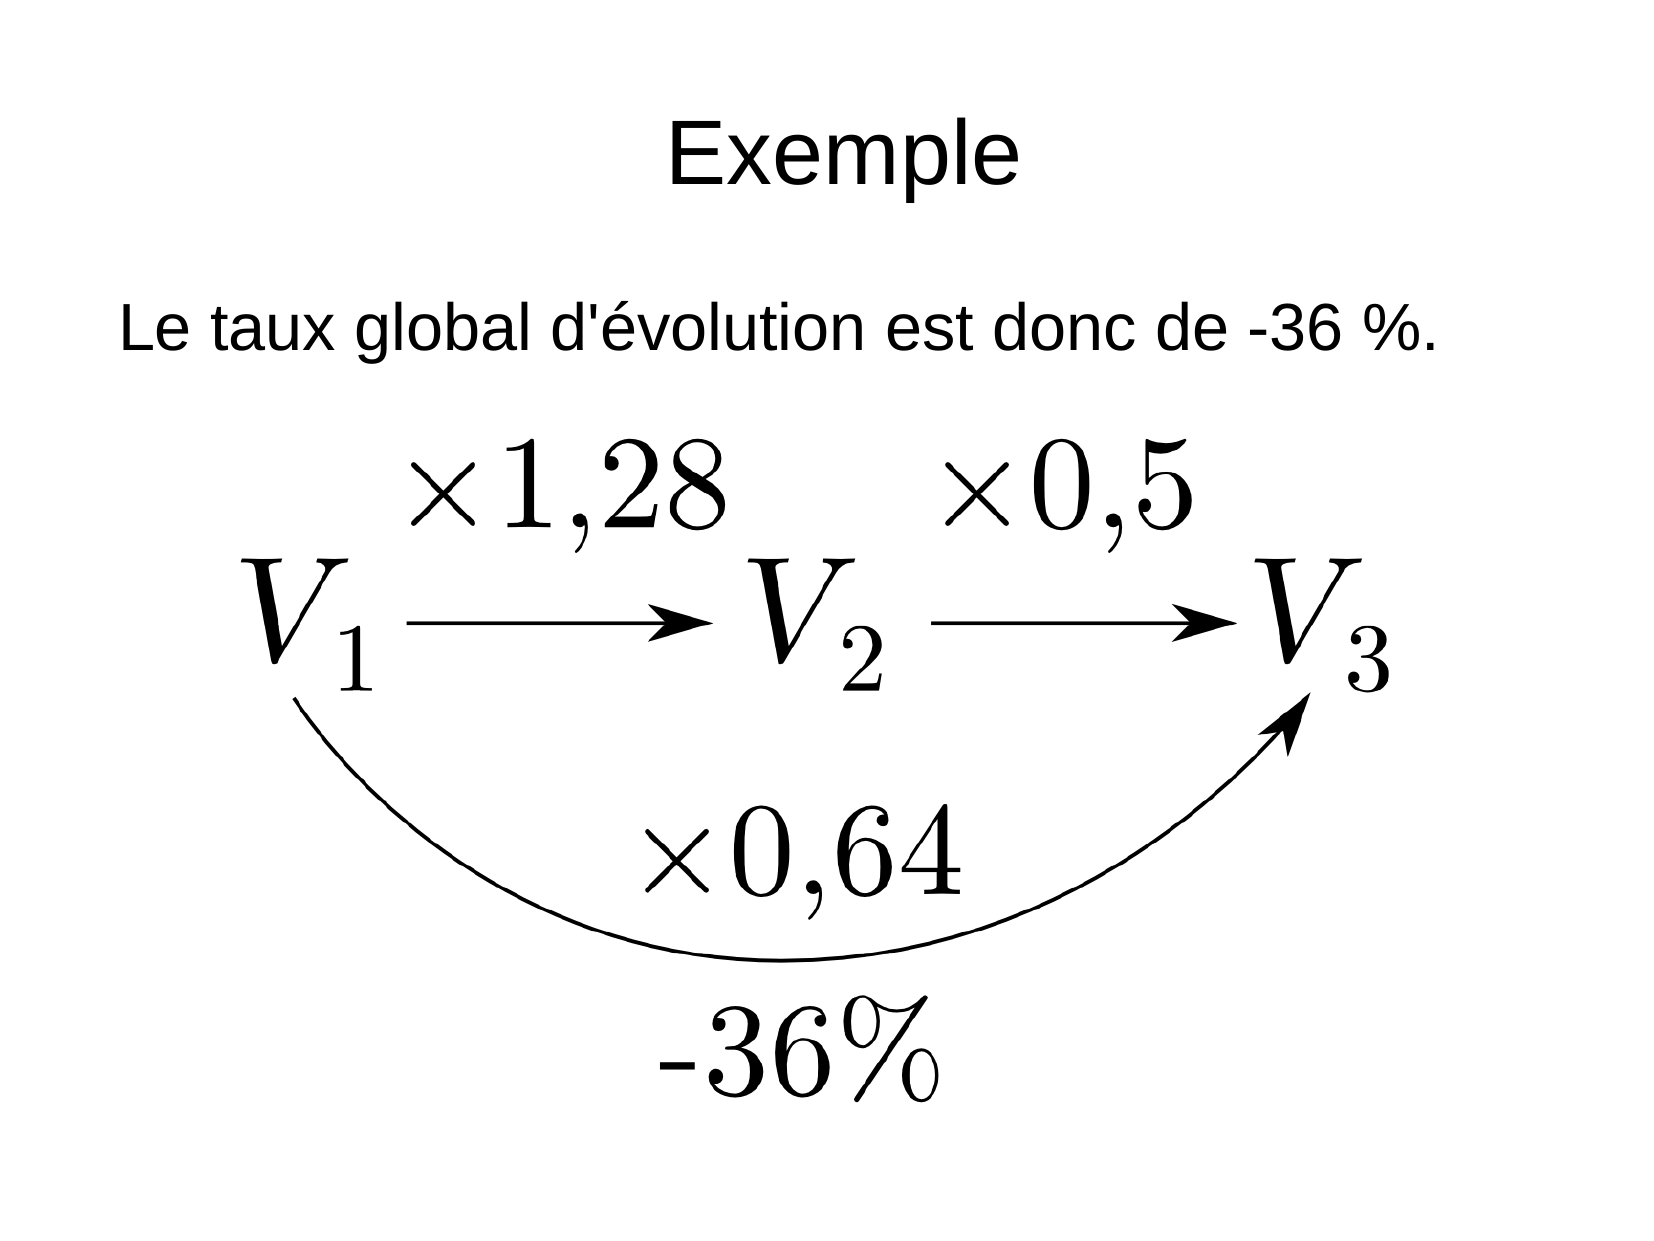

# Exemple
Le taux global d'évolution est donc de -36 %.